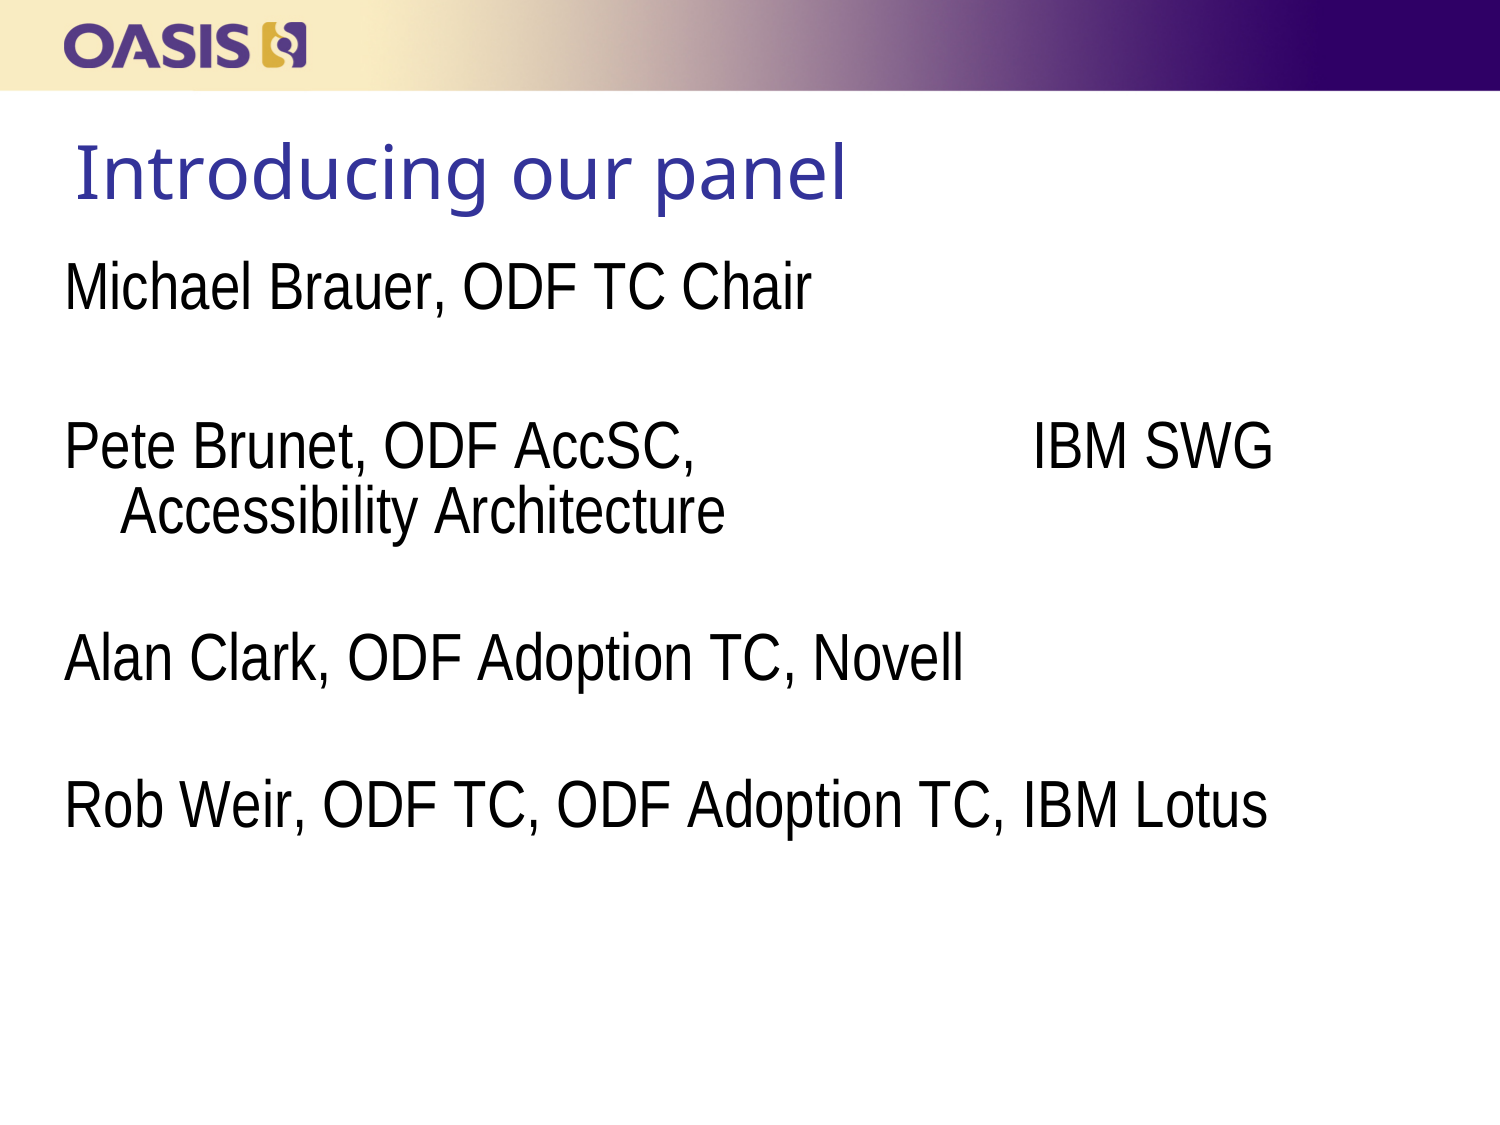

# Introducing our panel
Michael Brauer, ODF TC Chair
Pete Brunet, ODF AccSC, IBM SWG Accessibility Architecture
Alan Clark, ODF Adoption TC, Novell
Rob Weir, ODF TC, ODF Adoption TC, IBM Lotus